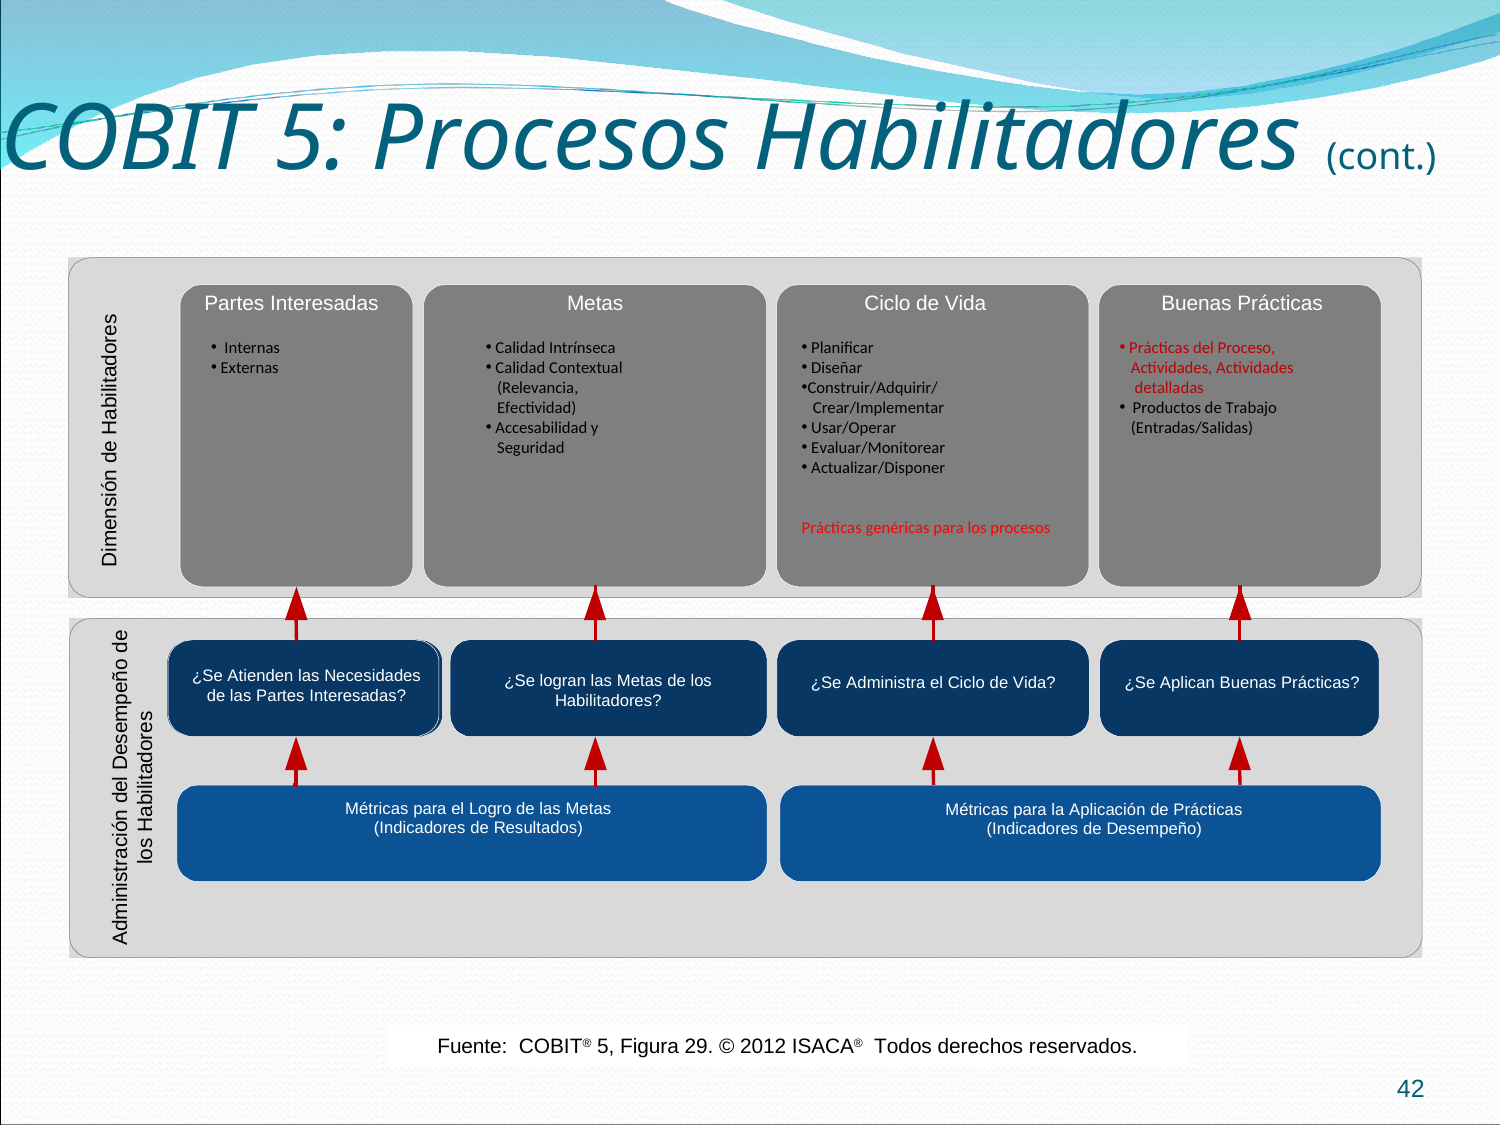

# COBIT 5: Procesos Habilitadores (cont.)
Dimensión de Habilitadores
Partes Interesadas
Metas
Ciclo de Vida
Buenas Prácticas
 Internas
 Externas
 Calidad Intrínseca
 Calidad Contextual
 (Relevancia,
 Efectividad)
 Accesabilidad y
 Seguridad
 Planificar
 Diseñar
Construir/Adquirir/
 Crear/Implementar
 Usar/Operar
 Evaluar/Monitorear
 Actualizar/Disponer
Prácticas genéricas para los procesos
 Prácticas del Proceso,
 Actividades, Actividades
 detalladas
 Productos de Trabajo
 (Entradas/Salidas)
Administración del Desempeño de los Habilitadores
¿Se Atienden las Necesidades
de las Partes Interesadas?
¿Se logran las Metas de los Habilitadores?
¿Se Administra el Ciclo de Vida?
¿Se Aplican Buenas Prácticas?
Métricas para el Logro de las Metas
(Indicadores de Resultados)
Métricas para la Aplicación de Prácticas
(Indicadores de Desempeño)
Fuente:  COBIT® 5, Figura 29. © 2012 ISACA® Todos derechos reservados.